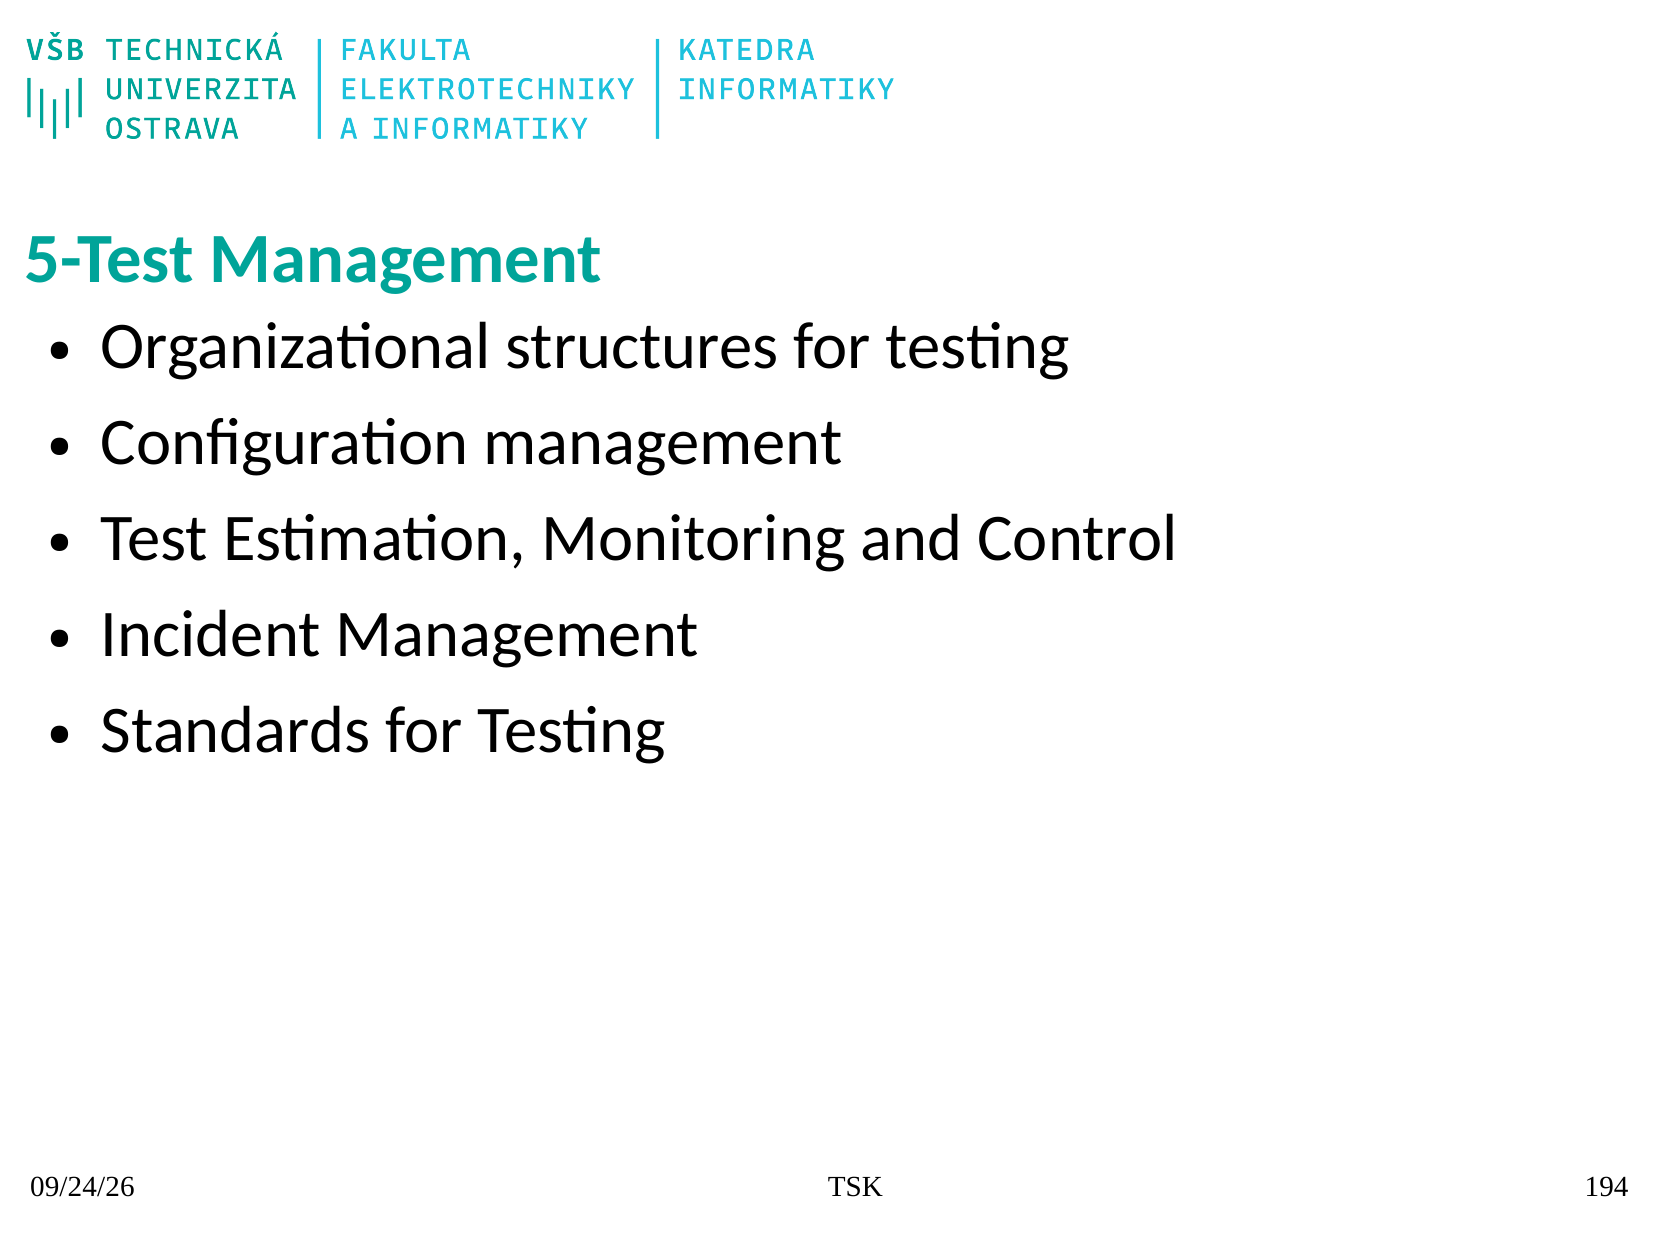

# 5-Test Management
Organizational structures for testing
Configuration management
Test Estimation, Monitoring and Control
Incident Management
Standards for Testing
TSK
194